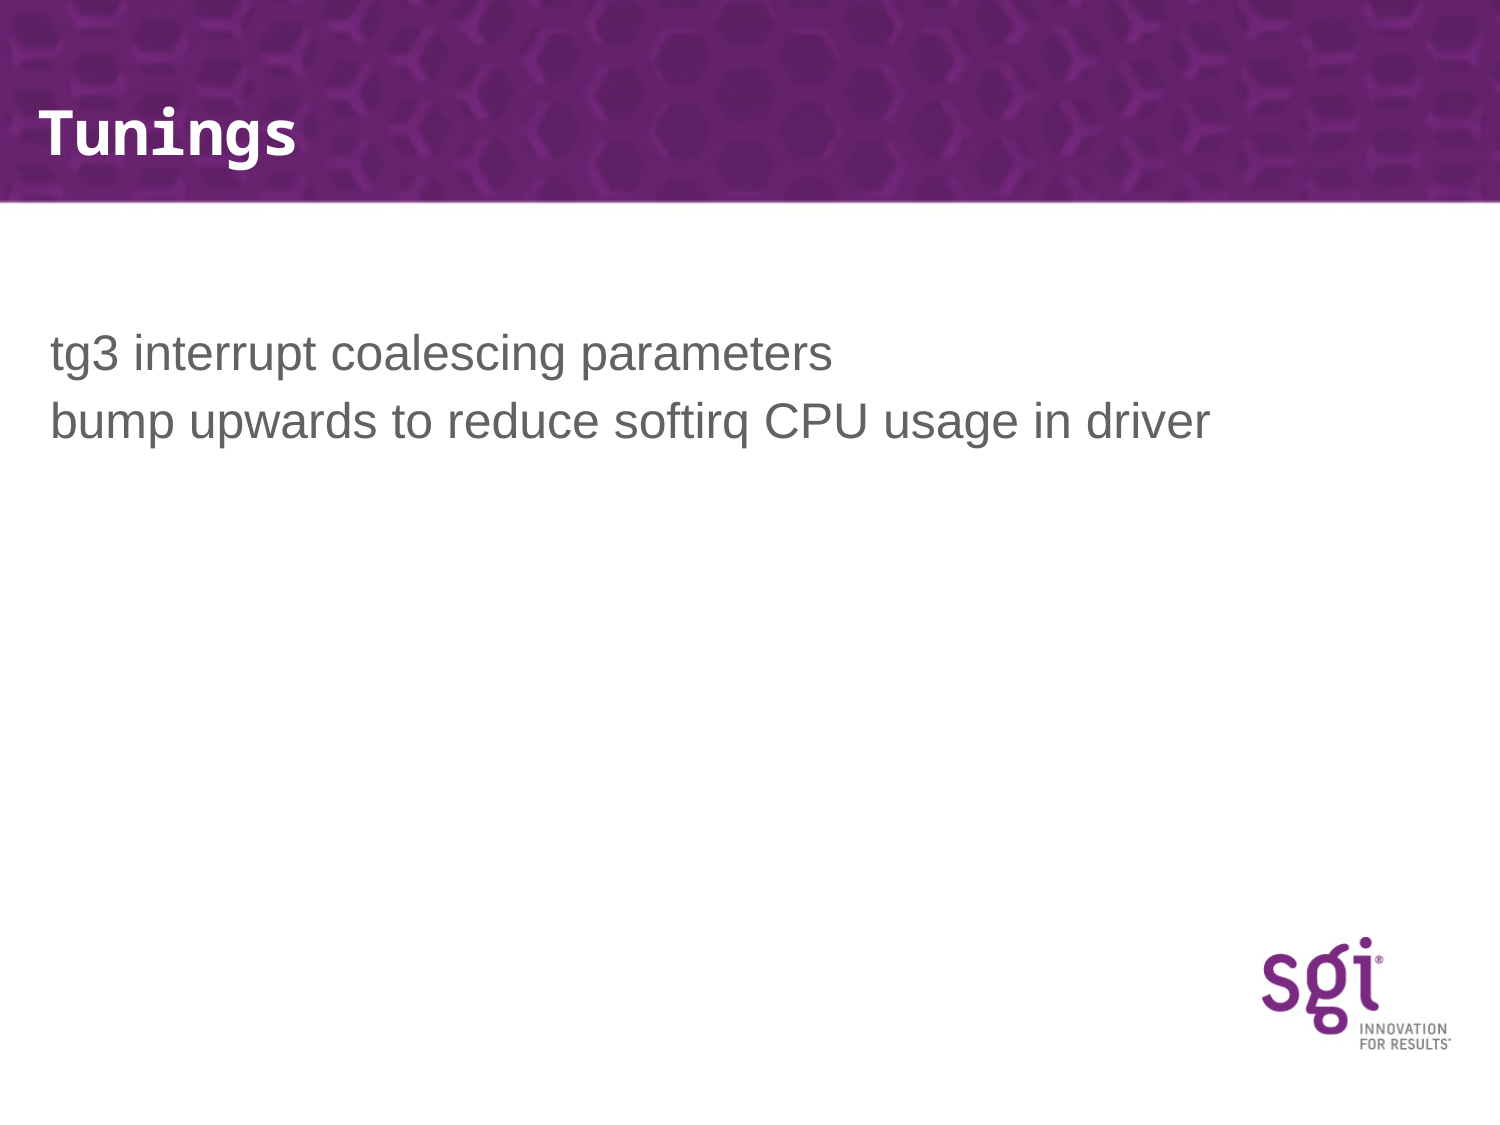

# Tunings
tg3 interrupt coalescing parameters
bump upwards to reduce softirq CPU usage in driver